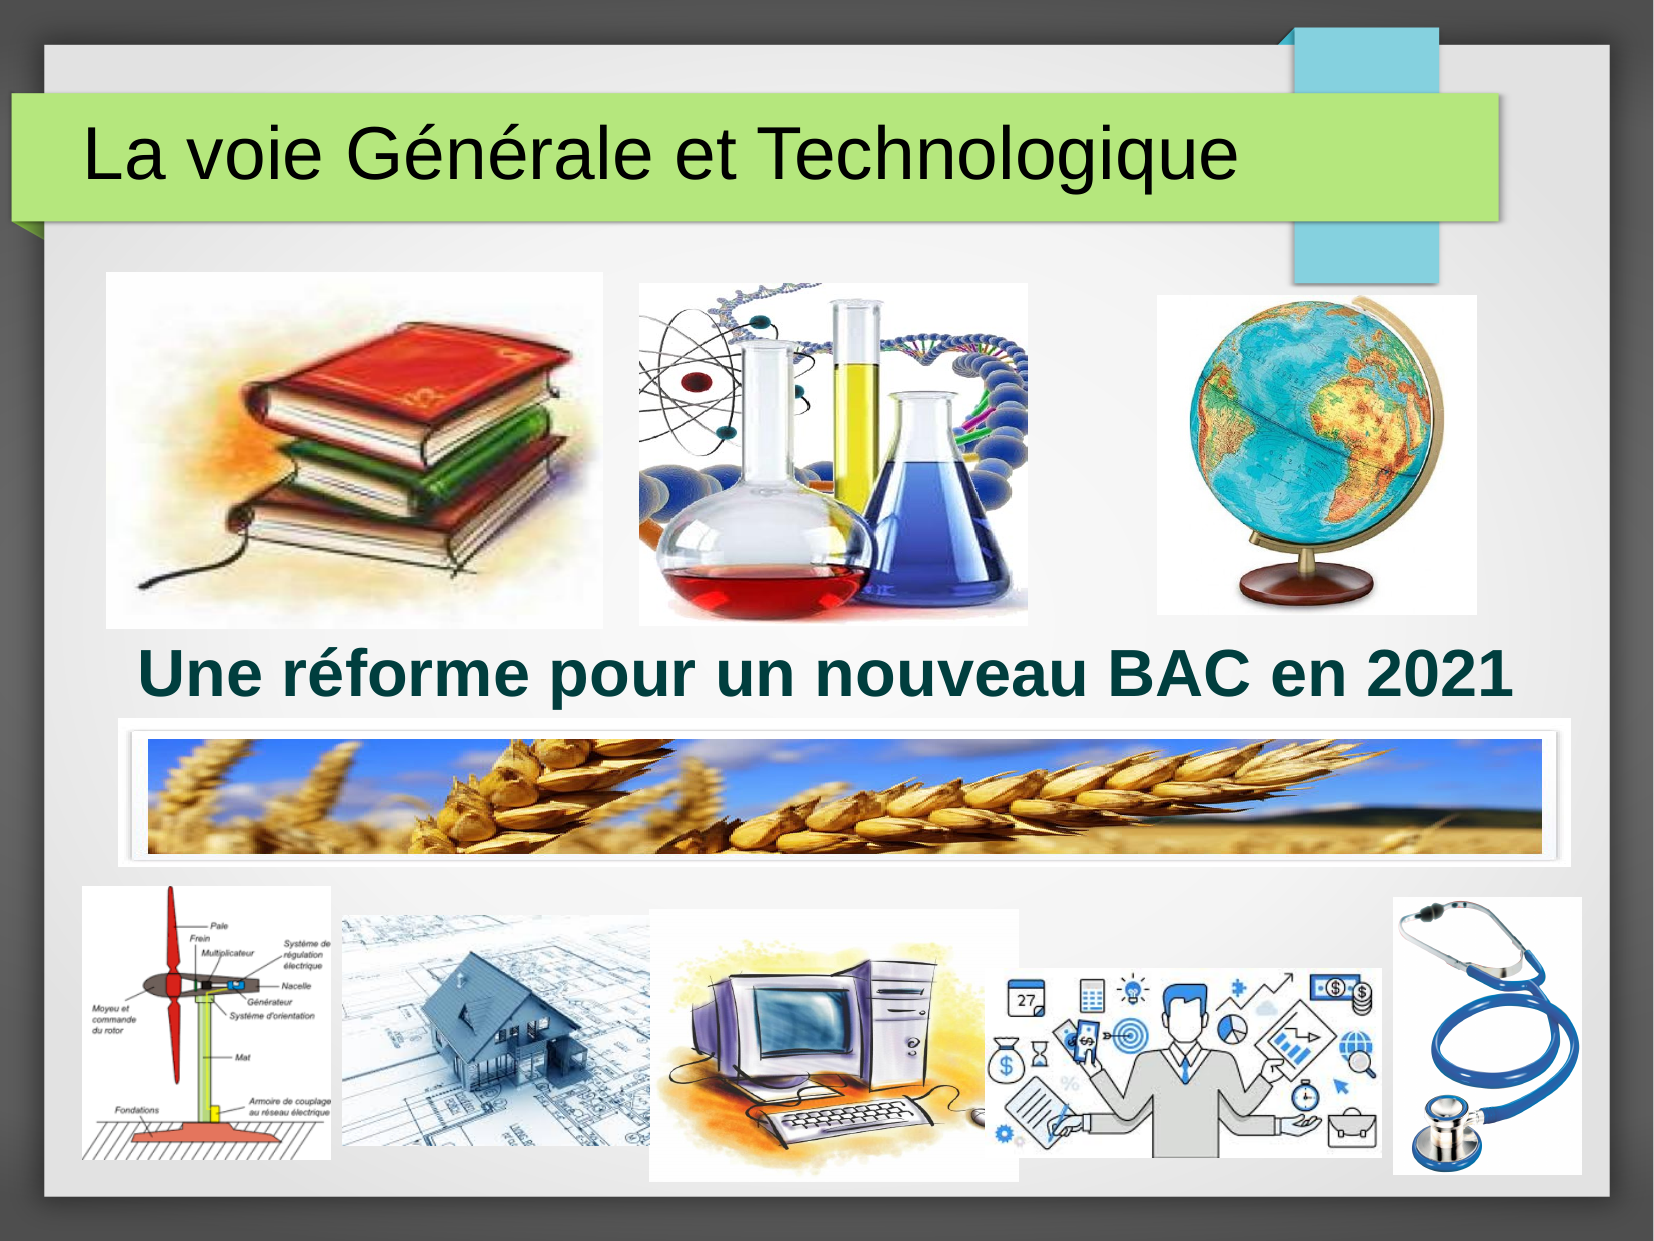

# La voie Générale et Technologique
Une réforme pour un nouveau BAC en 2021